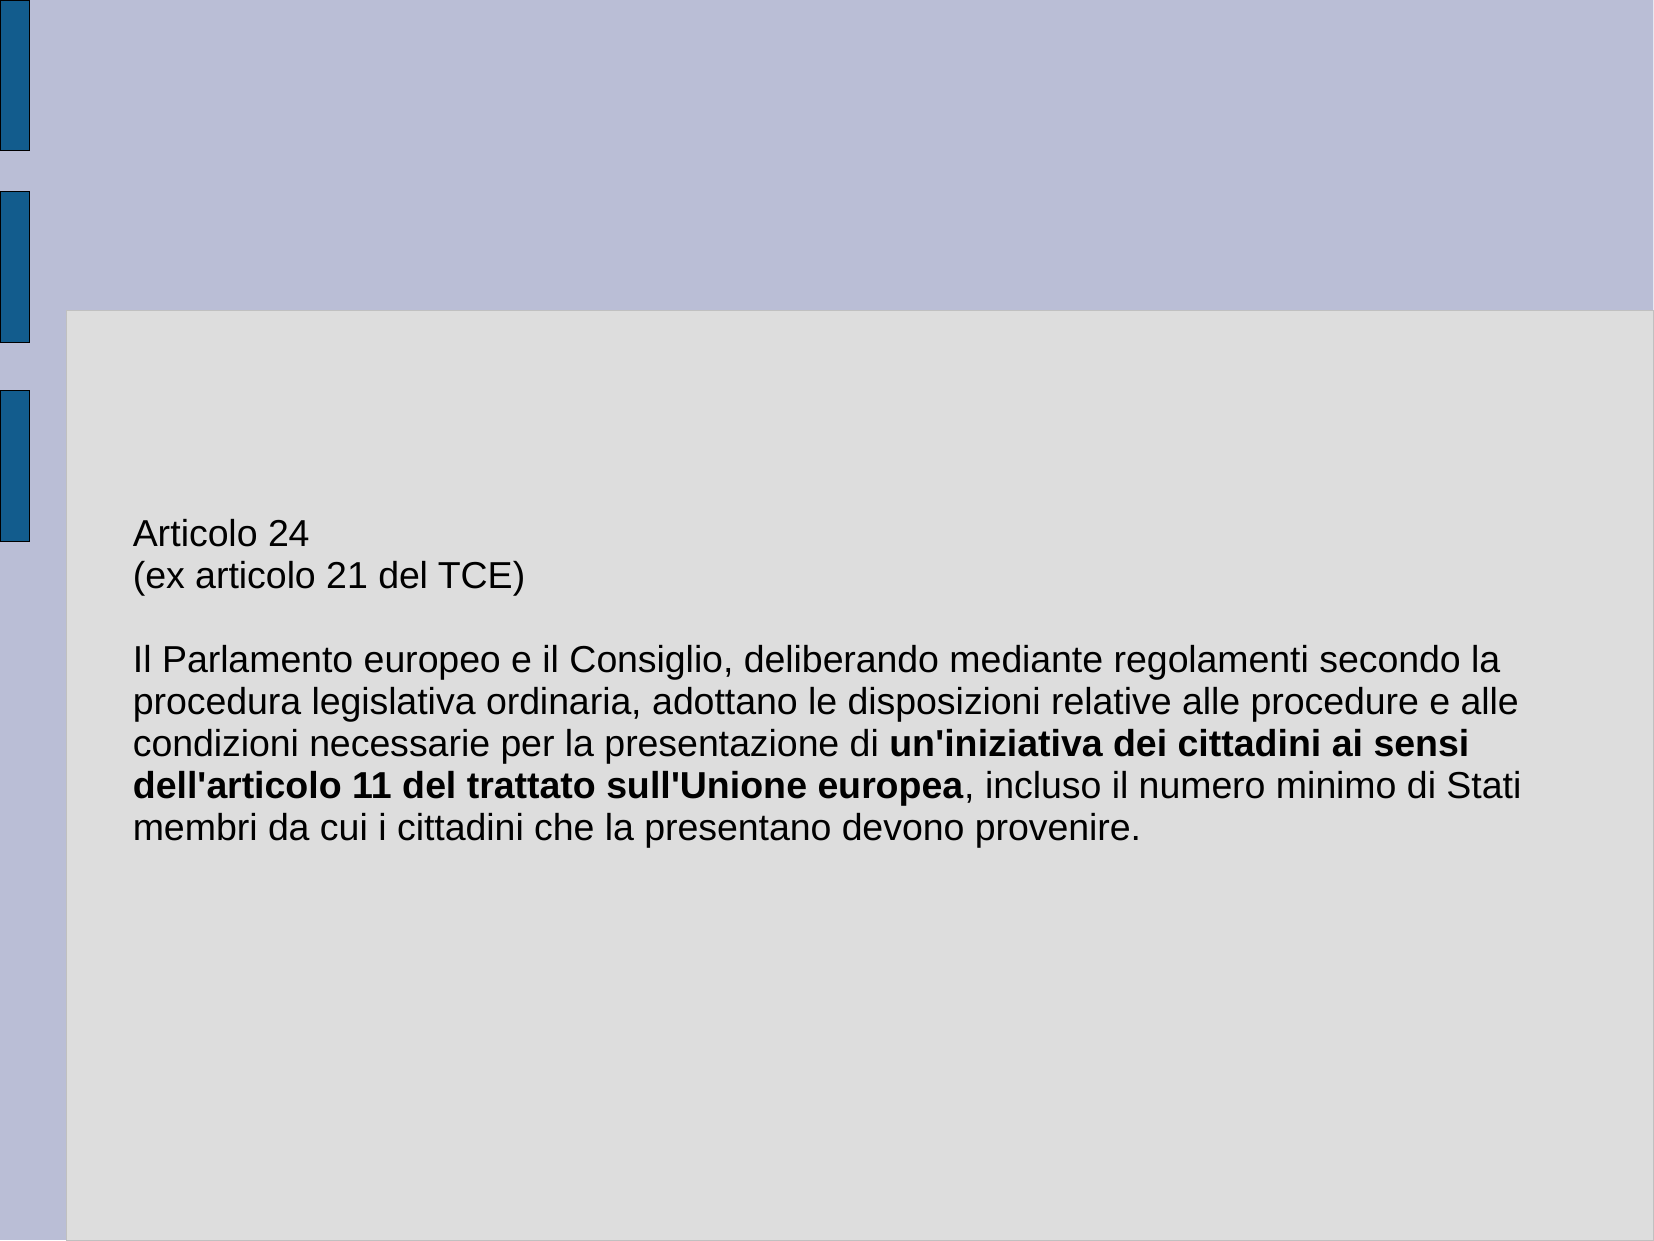

Articolo 24
(ex articolo 21 del TCE)
Il Parlamento europeo e il Consiglio, deliberando mediante regolamenti secondo la procedura legislativa ordinaria, adottano le disposizioni relative alle procedure e alle condizioni necessarie per la presentazione di un'iniziativa dei cittadini ai sensi dell'articolo 11 del trattato sull'Unione europea, incluso il numero minimo di Stati membri da cui i cittadini che la presentano devono provenire.